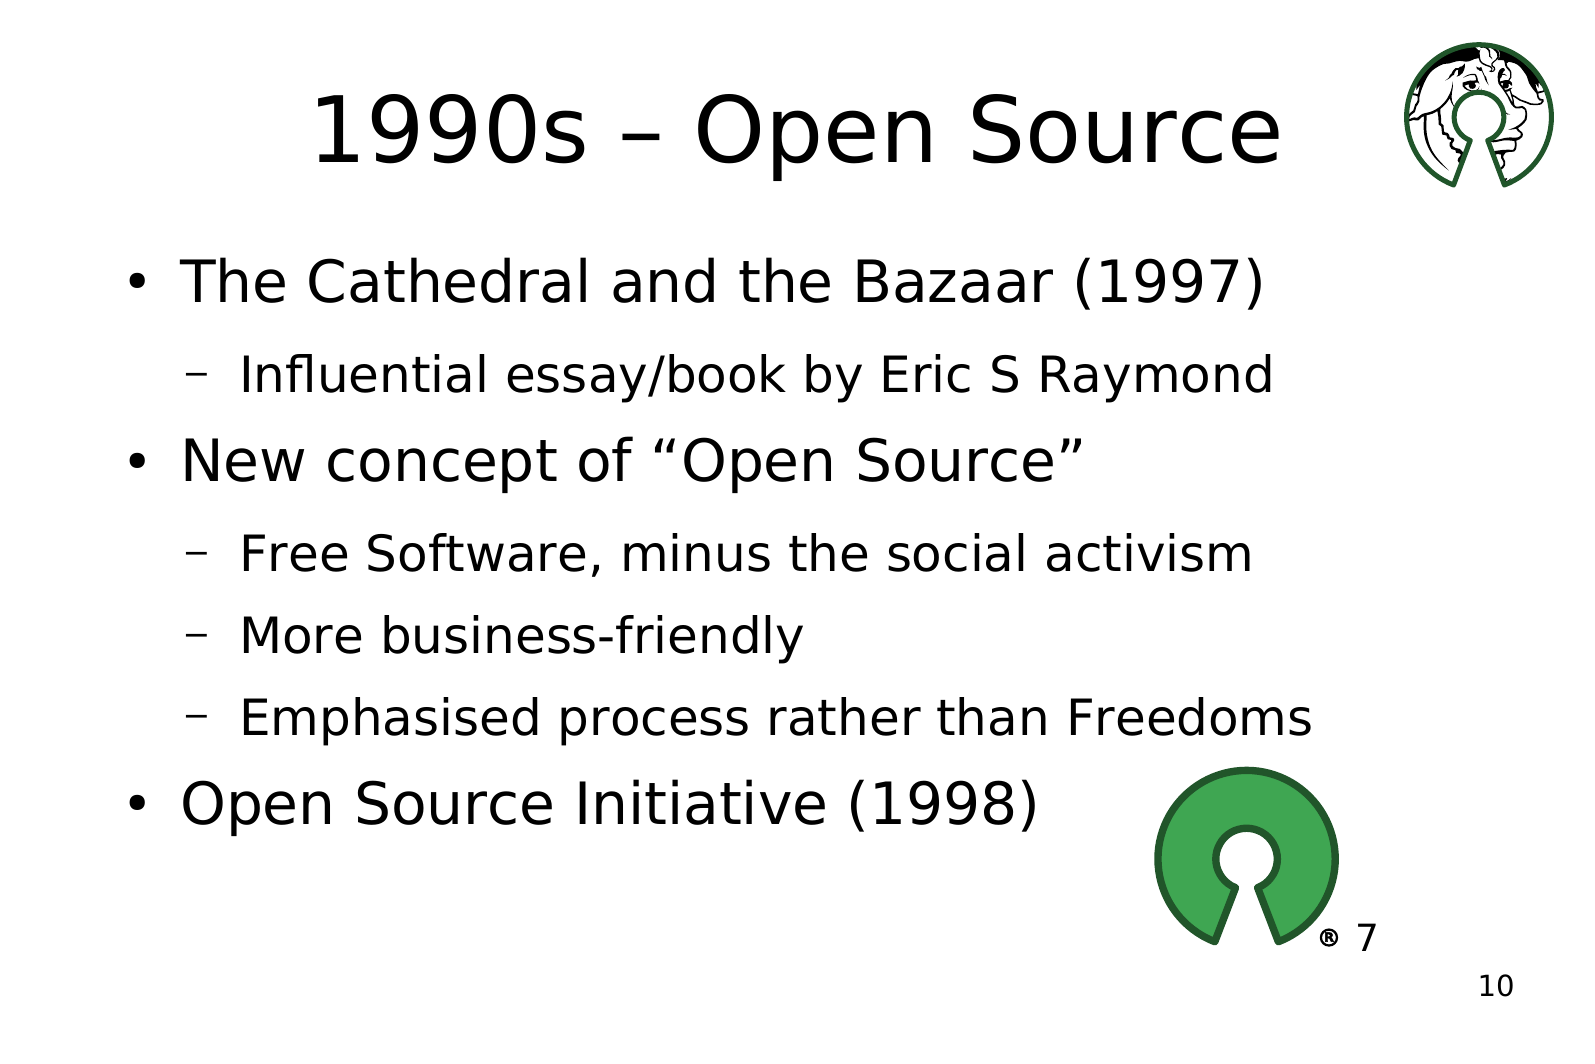

# 1990s – Open Source
The Cathedral and the Bazaar (1997)
Influential essay/book by Eric S Raymond
New concept of “Open Source”
Free Software, minus the social activism
More business-friendly
Emphasised process rather than Freedoms
Open Source Initiative (1998)
7
10